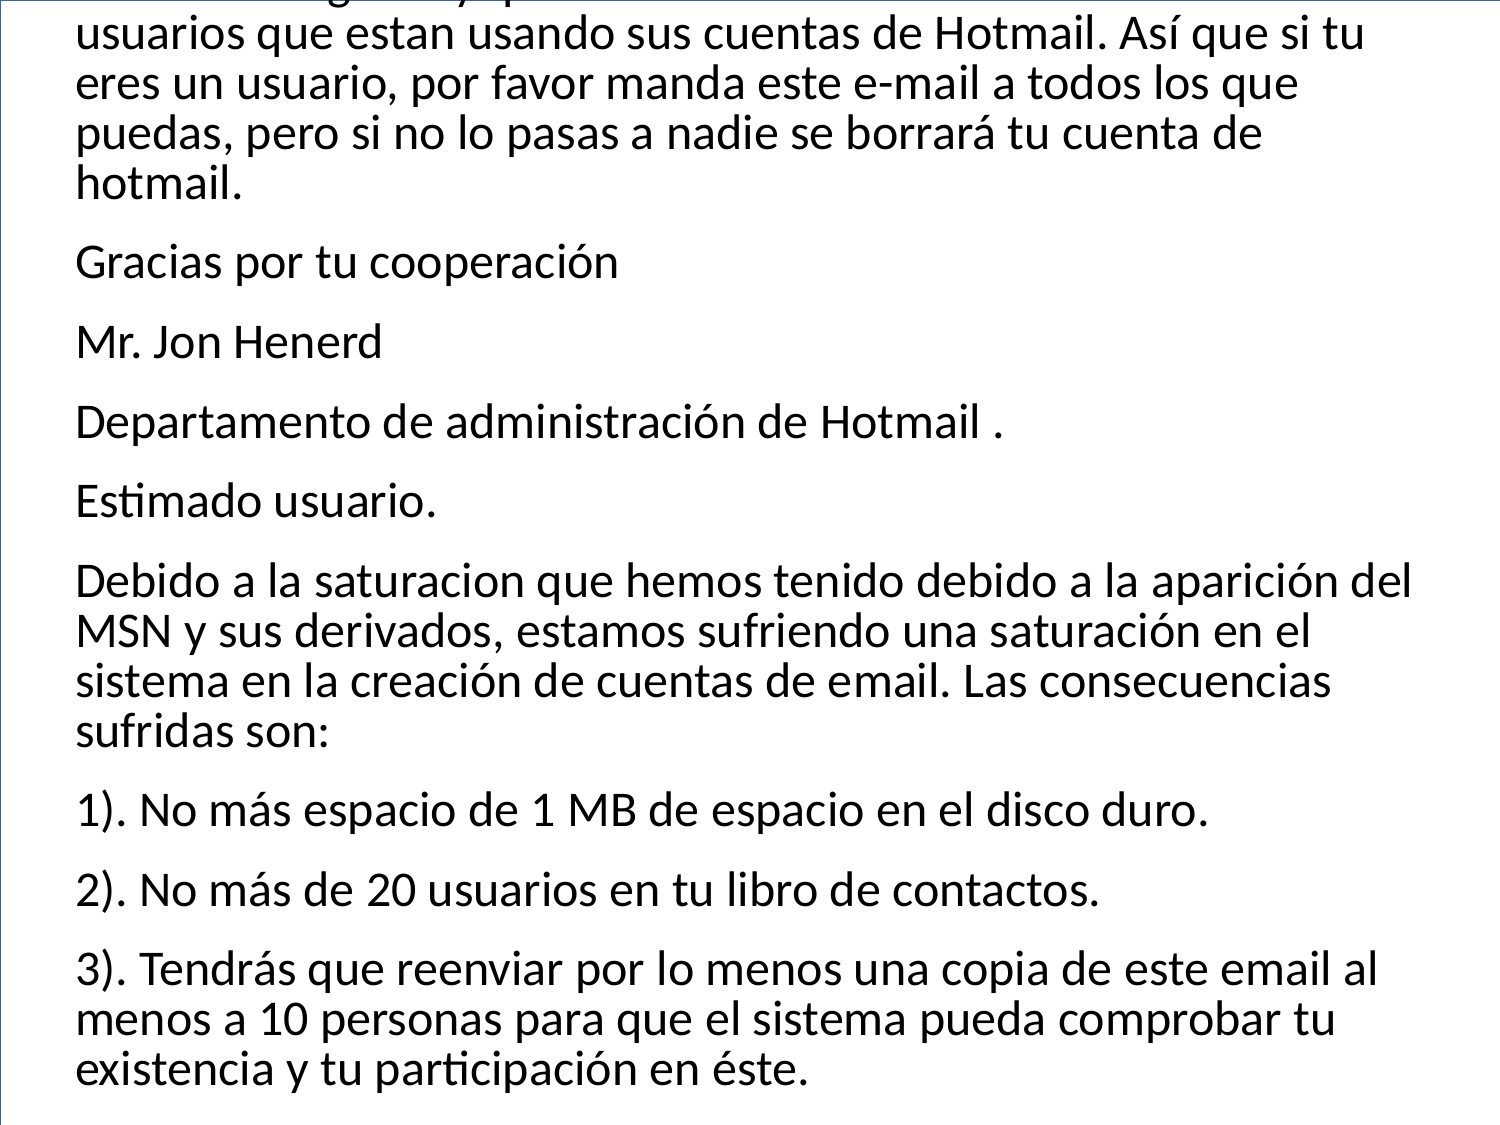

# PÁSALO A TODOS TUS CONTACTOS PORQUE AHORA SI ES DEFINITIVO
Hotmail se cierra
Si usas Hotmail manda este mensaje a todos los que sepas que lo usan, de lo contrario el dueño de Hotmail (Jon Henerd) borrará tu mail de aquí­. Hotmail se esta sobrecargando y necesitamos librarnos de gente y queremos saber cuales son los actuales usuarios que estan usando sus cuentas de Hotmail. Así­ que si tu eres un usuario, por favor manda este e-mail a todos los que puedas, pero si no lo pasas a nadie se borrará tu cuenta de hotmail.
Gracias por tu cooperación
Mr. Jon Henerd
Departamento de administración de Hotmail .
Estimado usuario.
Debido a la saturacion que hemos tenido debido a la aparición del MSN y sus derivados, estamos sufriendo una saturación en el sistema en la creación de cuentas de email. Las consecuencias sufridas son:
1). No más espacio de 1 MB de espacio en el disco duro.
2). No más de 20 usuarios en tu libro de contactos.
3). Tendrás que reenviar por lo menos una copia de este email al menos a 10 personas para que el sistema pueda comprobar tu existencia y tu participación en éste.
Microsoft Internet Services ha puesto un pequeño dispositivo al mensage que al reenviarlo quedaras en la lista de usuarios activos de hotmail. Si no haces los requisitos pedidos en menos de 7 dias tu cuenta sera Clausurada y eliminada definitivamente del systema.
Disculpas por las molestias. a.. Atenamente: Hotmail Staff' b.. Edwar John - Presidente